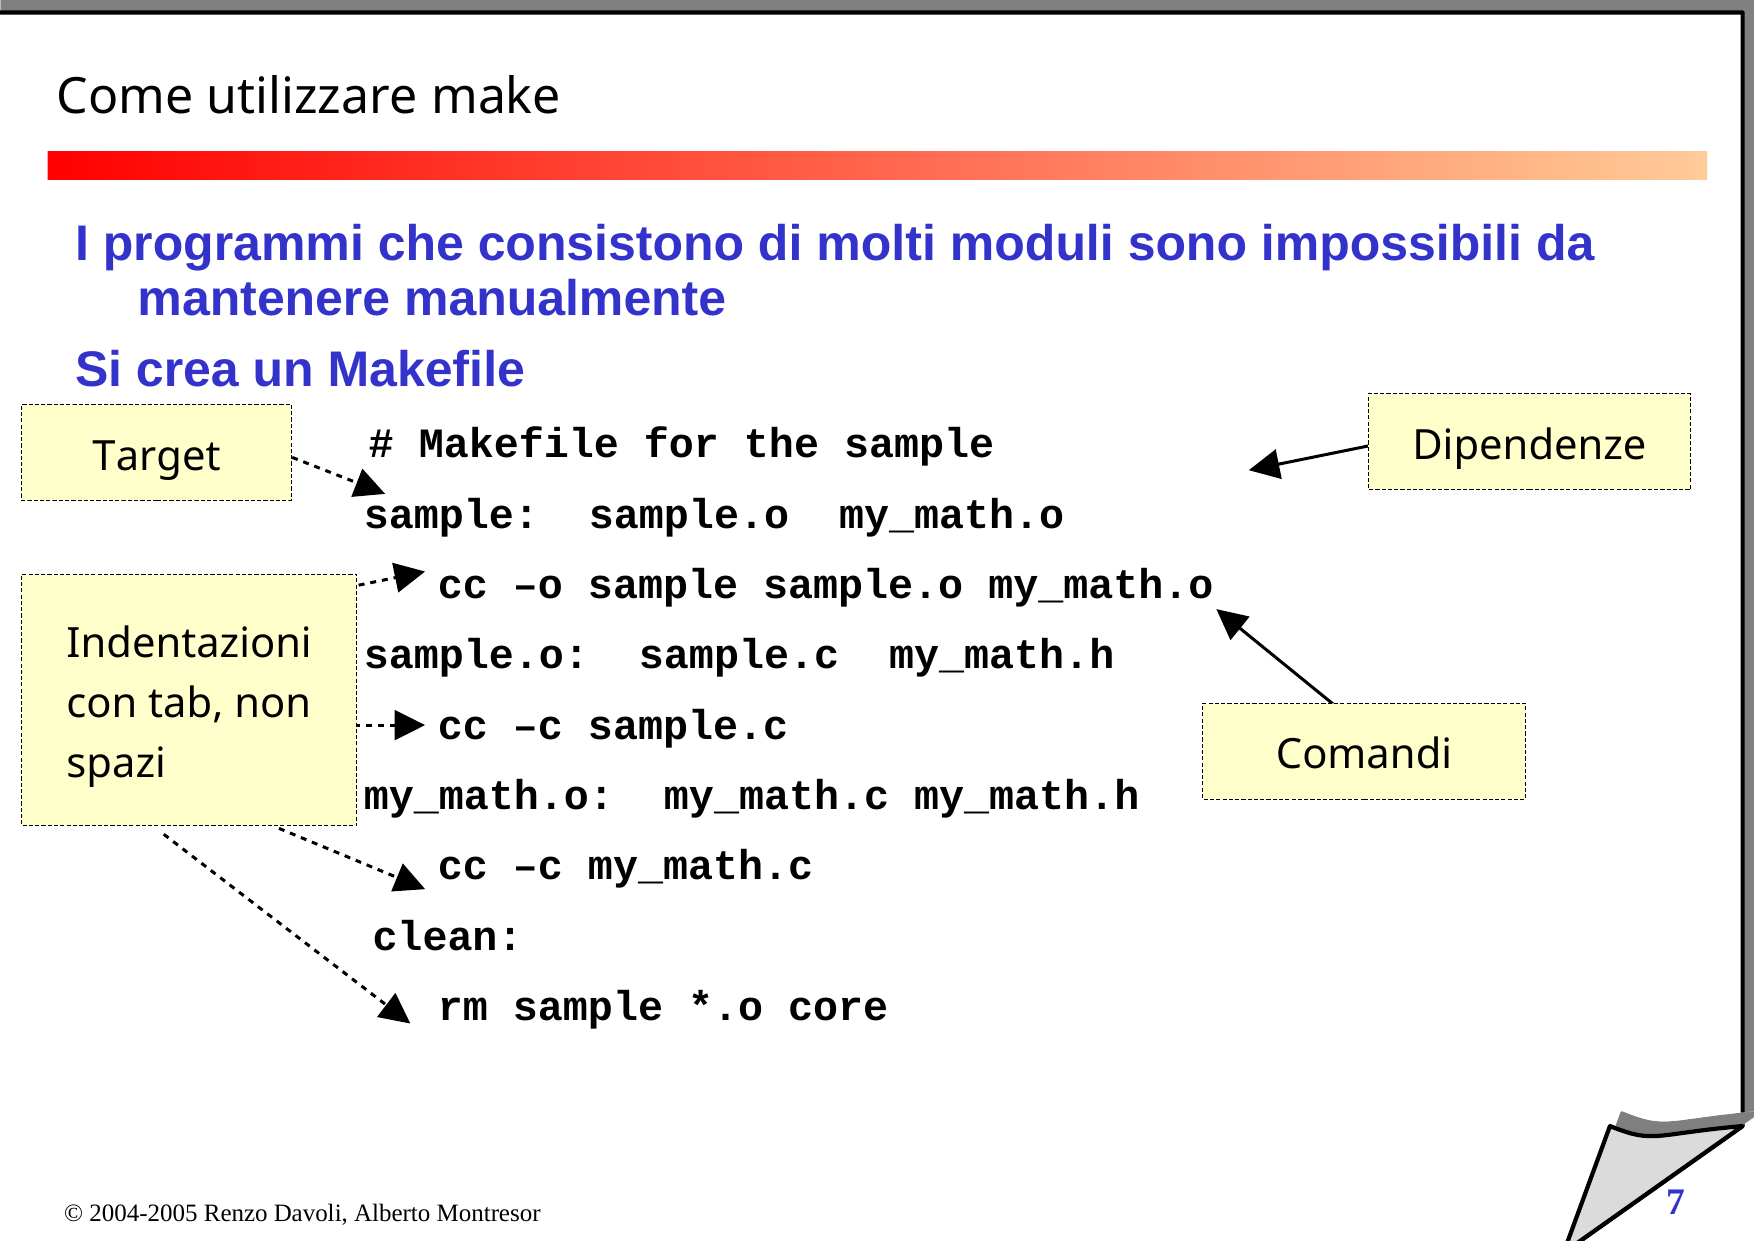

# Come utilizzare make
I programmi che consistono di molti moduli sono impossibili da mantenere manualmente
Si crea un Makefile
	# Makefile for the sample
	sample: sample.o my_math.o
		cc –o sample sample.o my_math.o
	sample.o: sample.c my_math.h
		cc –c sample.c
	my_math.o: my_math.c my_math.h
		cc –c my_math.c
 clean:
		rm sample *.o core
Dipendenze
Target
Target
Indentazioni
con tab, non
spazi
Comandi